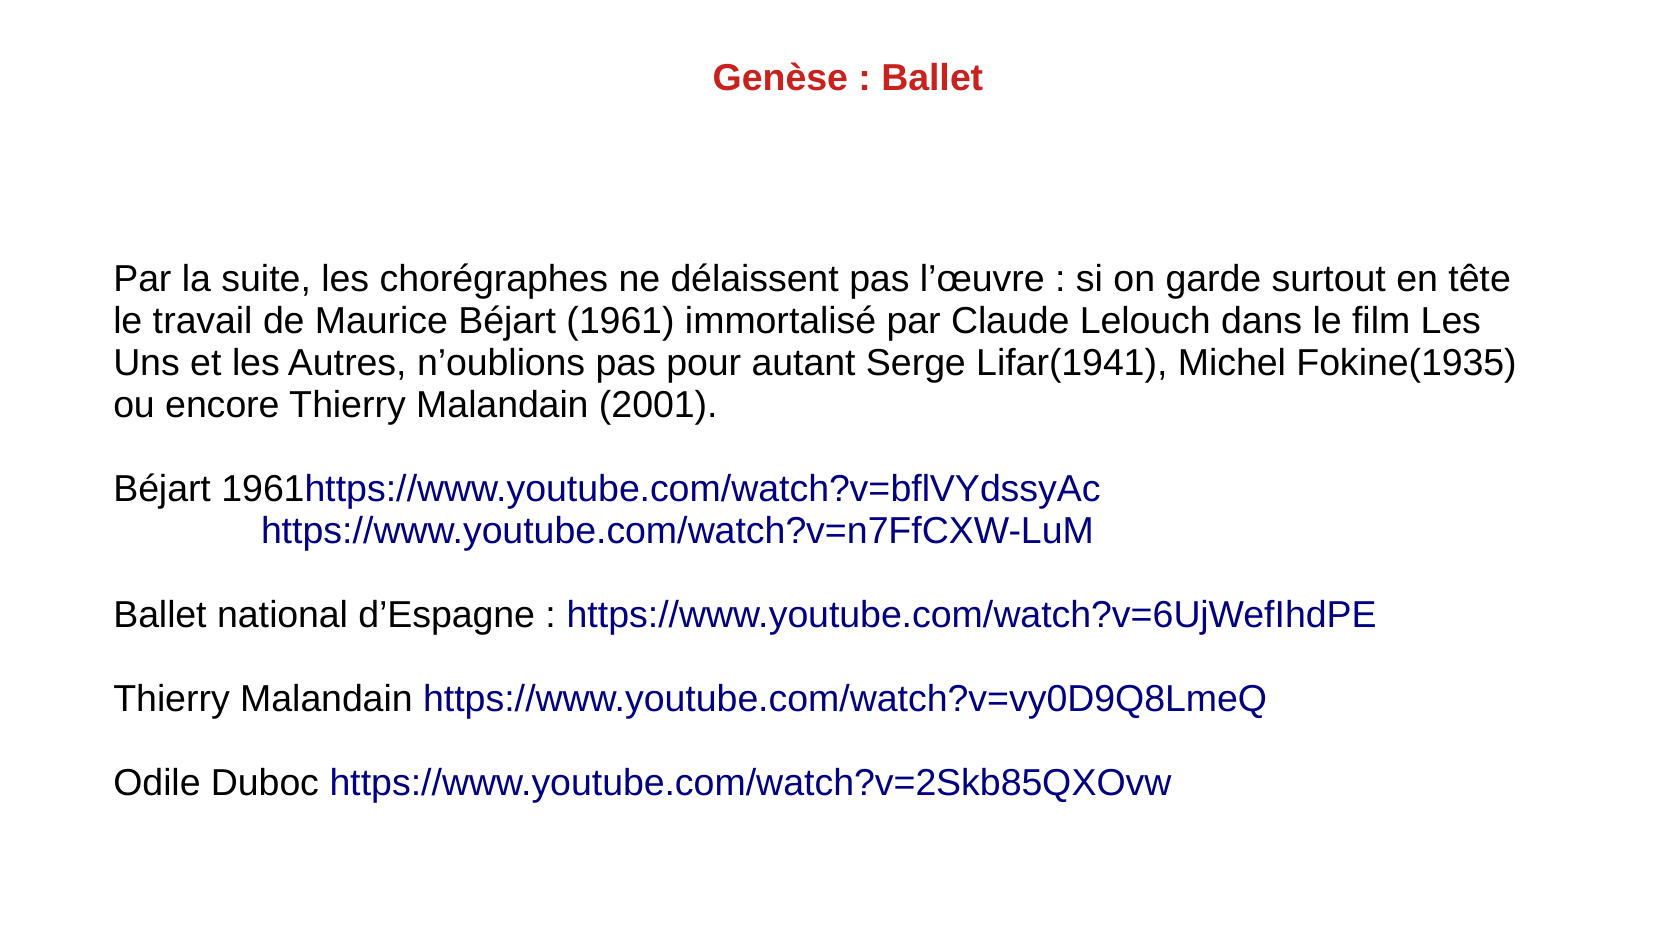

Genèse : Ballet
Par la suite, les chorégraphes ne délaissent pas l’œuvre : si on garde surtout en tête le travail de Maurice Béjart (1961) immortalisé par Claude Lelouch dans le film Les Uns et les Autres, n’oublions pas pour autant Serge Lifar(1941), Michel Fokine(1935) ou encore Thierry Malandain (2001).
Béjart 1961https://www.youtube.com/watch?v=bflVYdssyAc
		https://www.youtube.com/watch?v=n7FfCXW-LuM
Ballet national d’Espagne : https://www.youtube.com/watch?v=6UjWefIhdPE
Thierry Malandain https://www.youtube.com/watch?v=vy0D9Q8LmeQ
Odile Duboc https://www.youtube.com/watch?v=2Skb85QXOvw